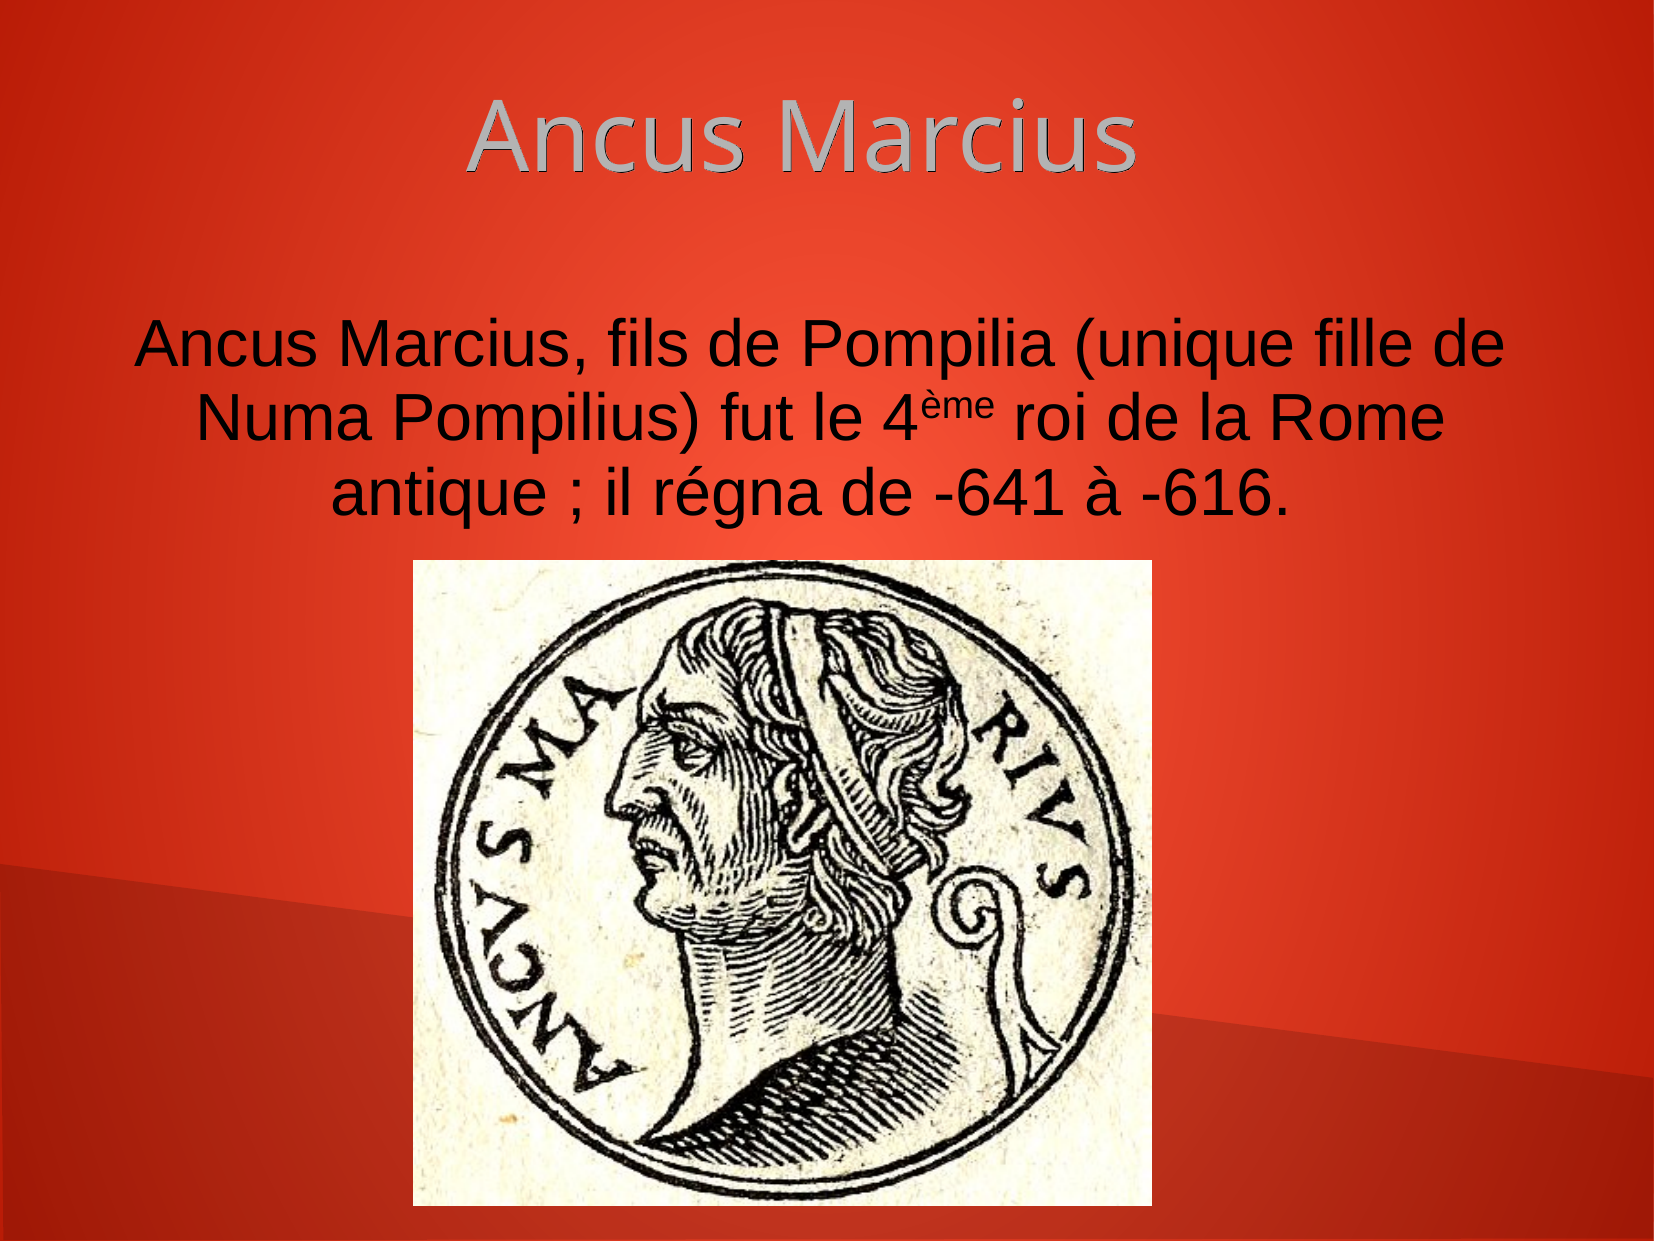

# Ancus Marcius
Ancus Marcius, fils de Pompilia (unique fille de Numa Pompilius) fut le 4ème roi de la Rome antique ; il régna de -641 à -616.